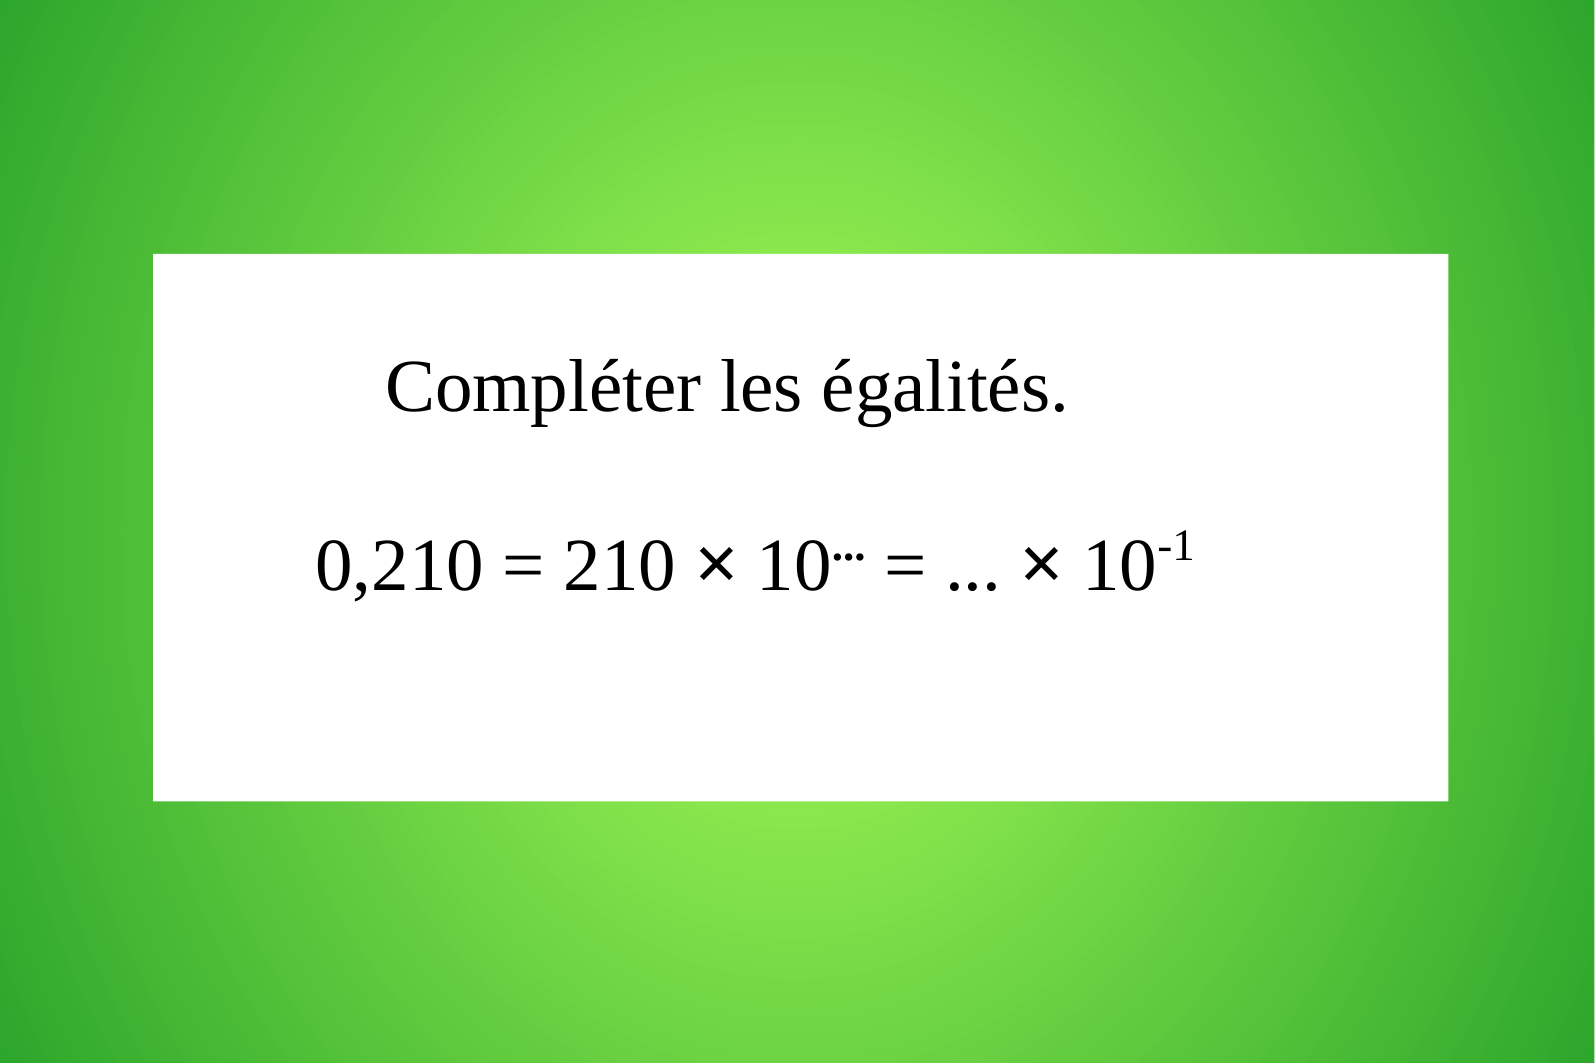

Compléter les égalités.
		0,210 = 210 × 10... = ... × 10-1